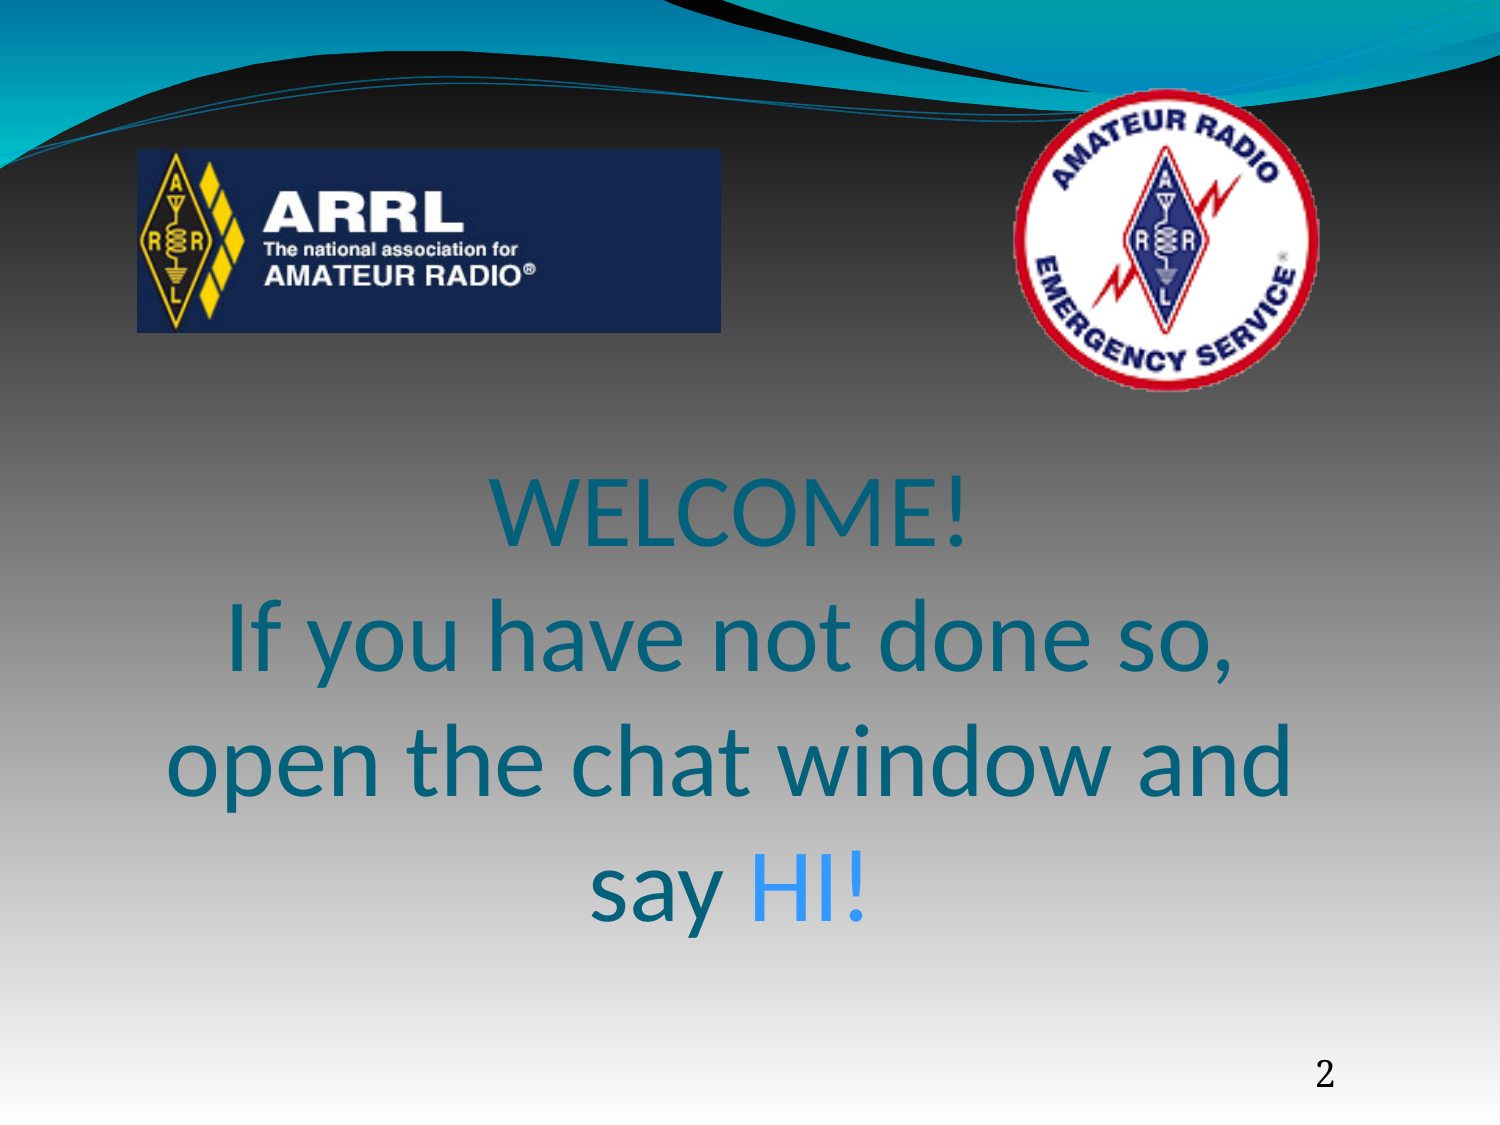

# WELCOME! If you have not done so, open the chat window and say HI!